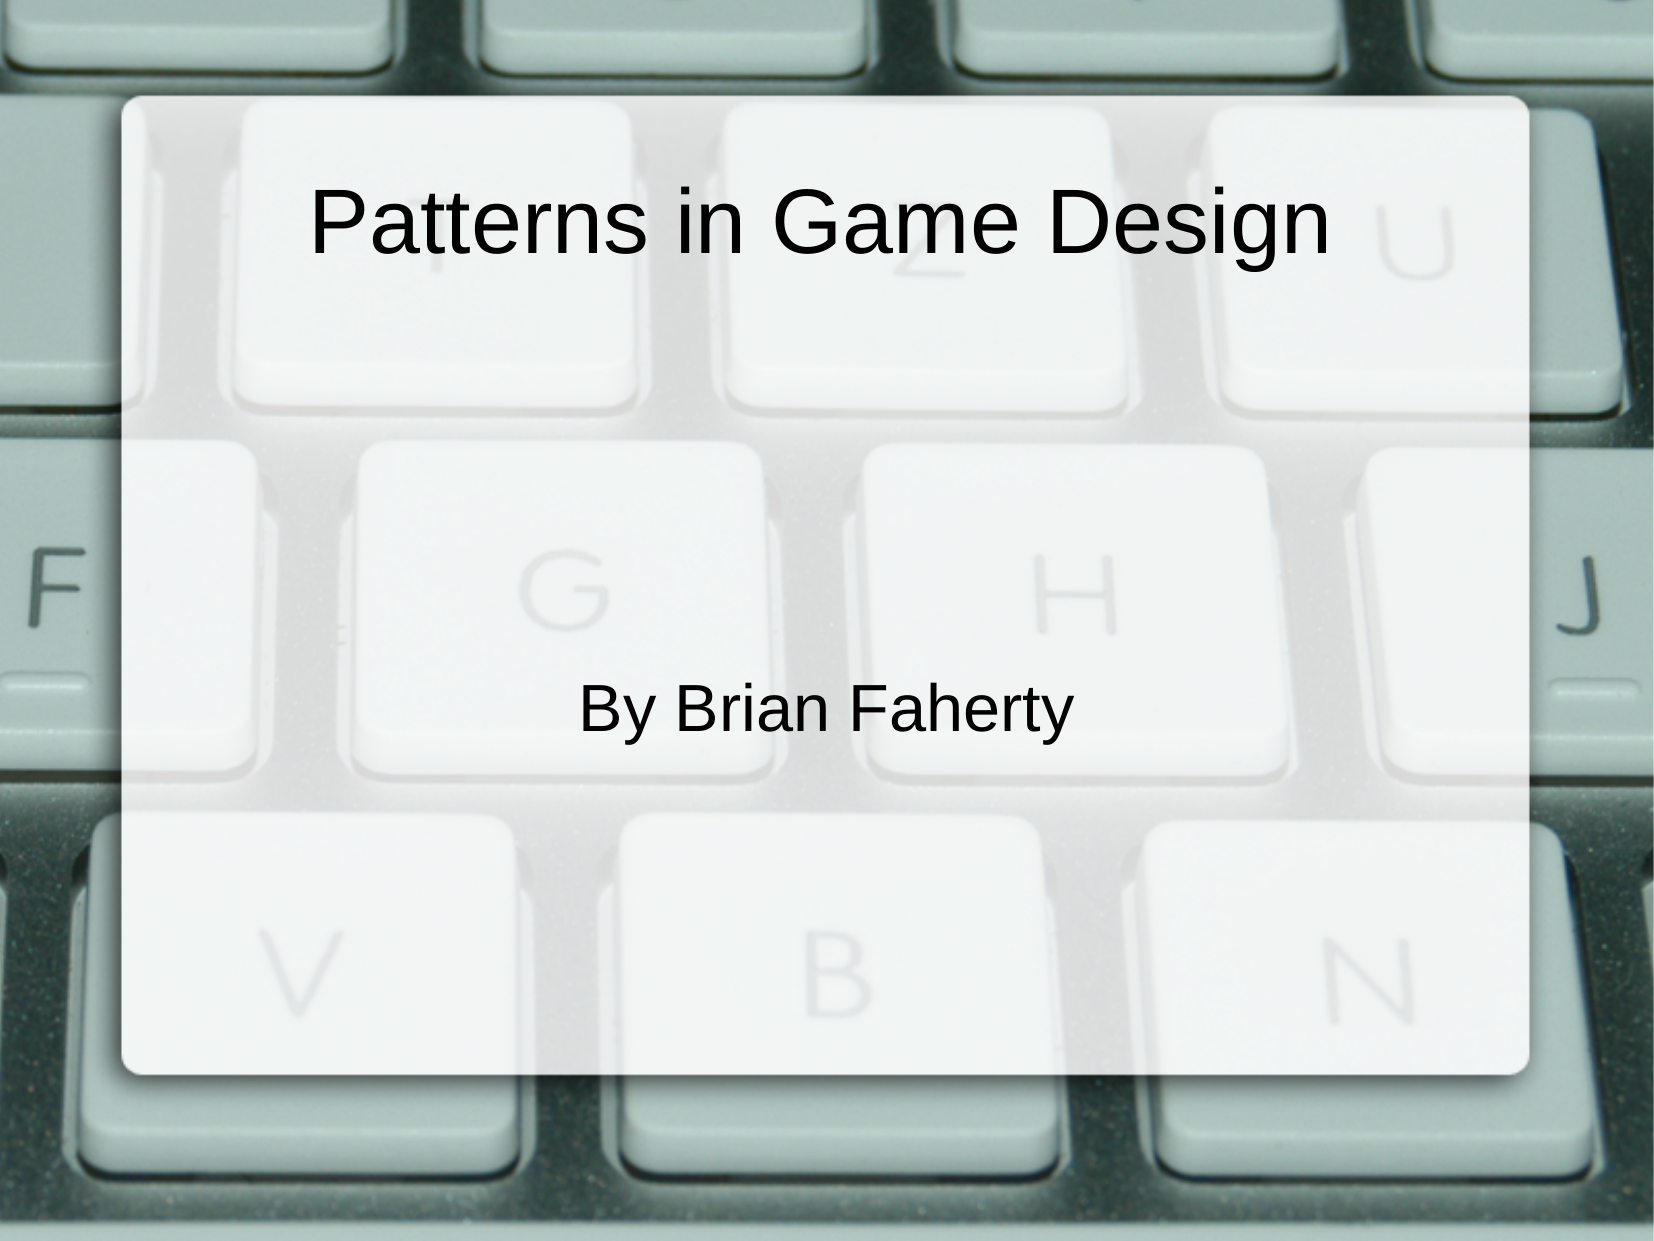

# Patterns in Game Design
By Brian Faherty